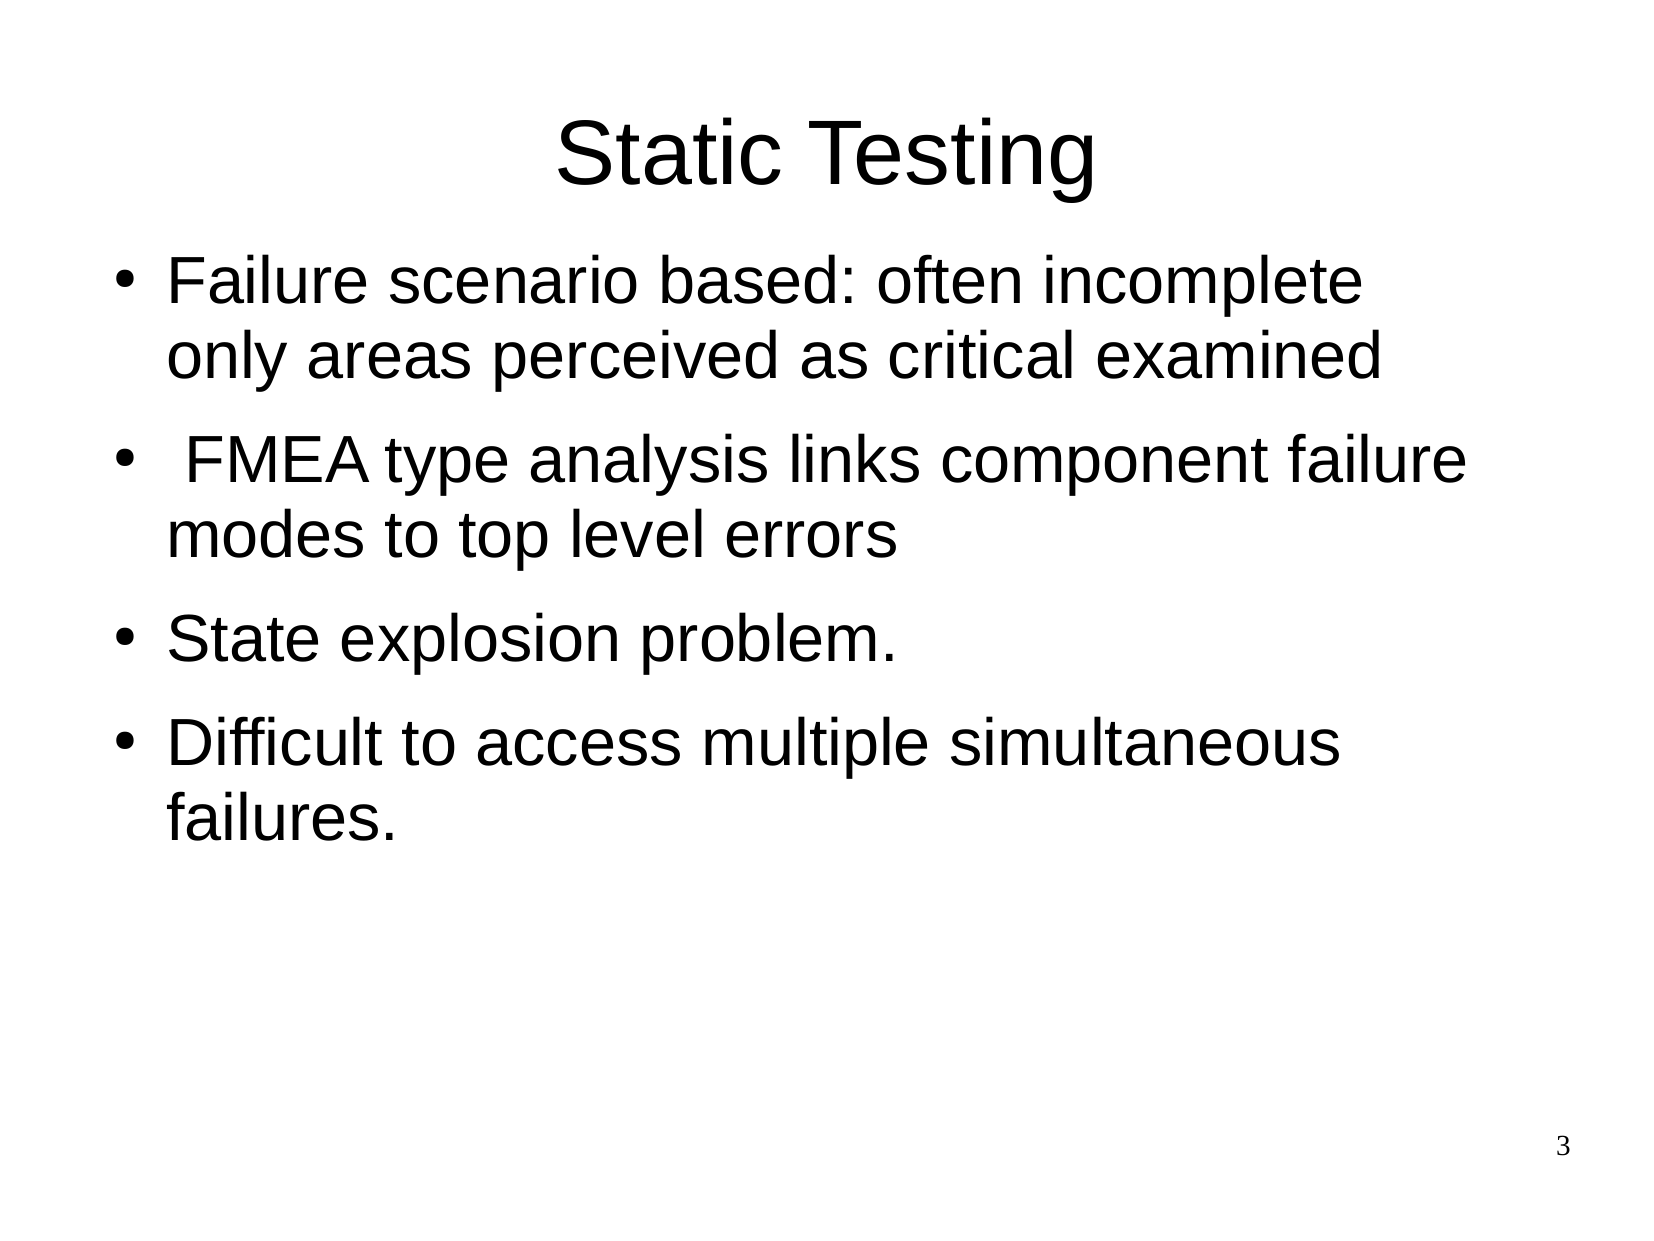

# Static Testing
Failure scenario based: often incomplete only areas perceived as critical examined
 FMEA type analysis links component failure modes to top level errors
State explosion problem.
Difficult to access multiple simultaneous failures.
3